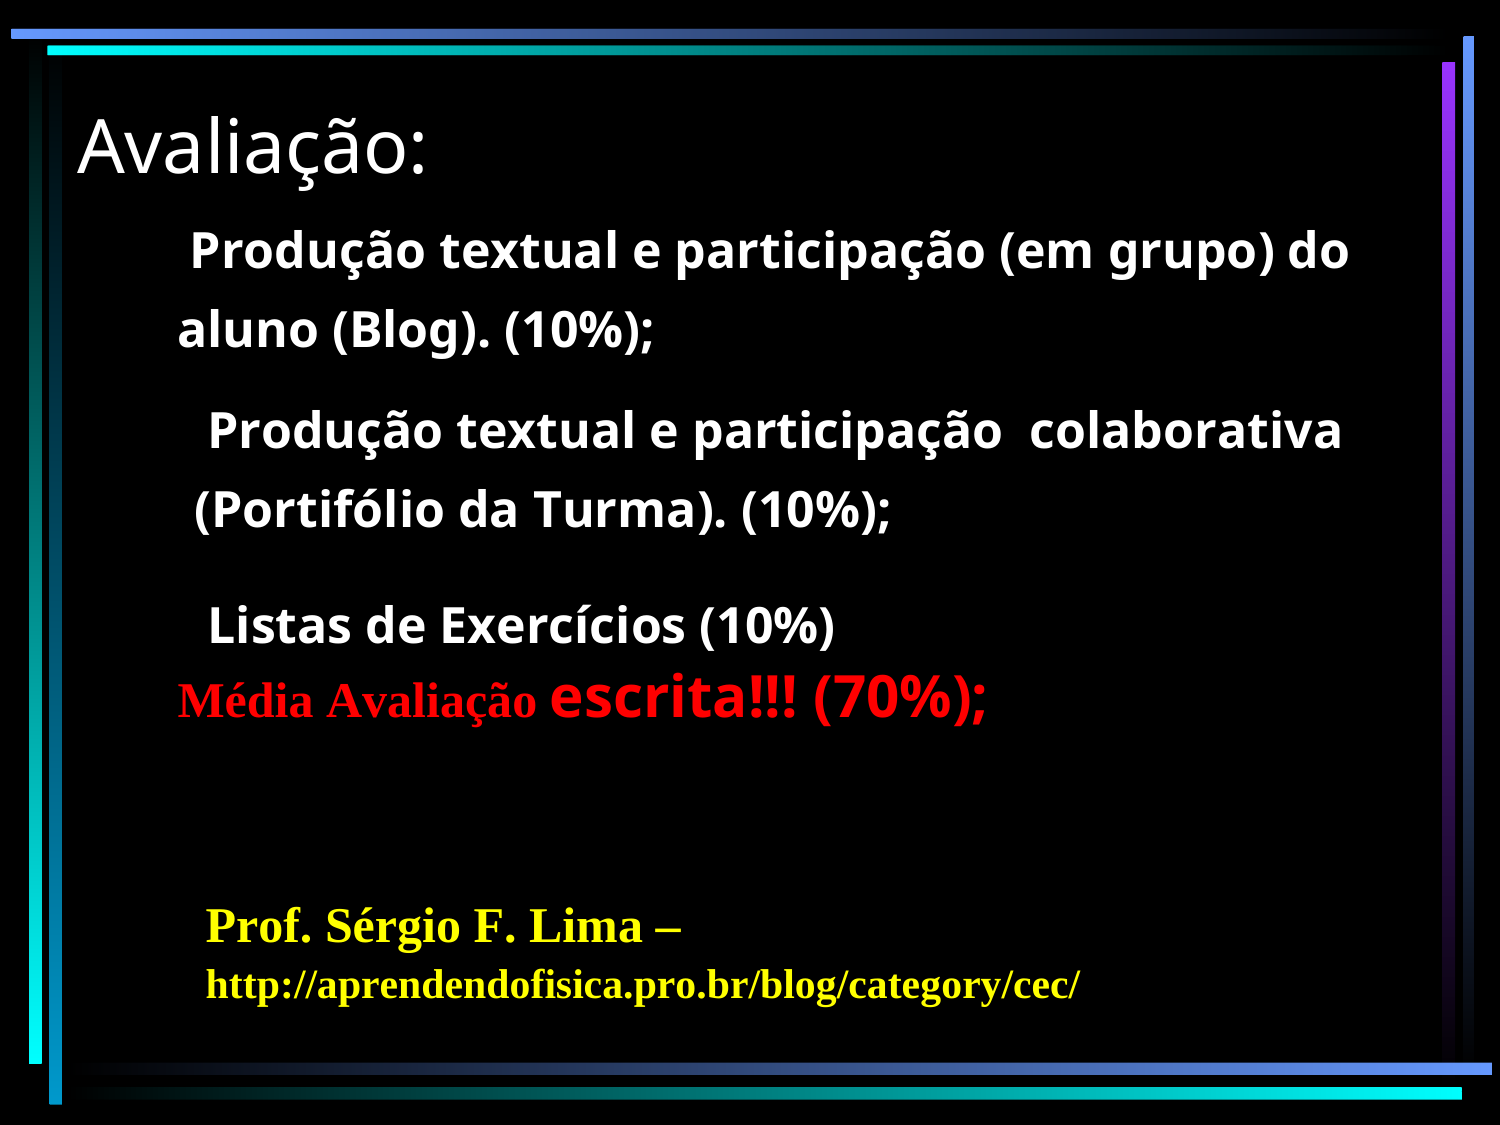

# Avaliação:
 Produção textual e participação (em grupo) do aluno (Blog). (10%);
 Produção textual e participação colaborativa (Portifólio da Turma). (10%);
 Listas de Exercícios (10%)‏
 Média Avaliação escrita!!! (70%);
Prof. Sérgio F. Lima – http://aprendendofisica.pro.br/blog/category/cec/